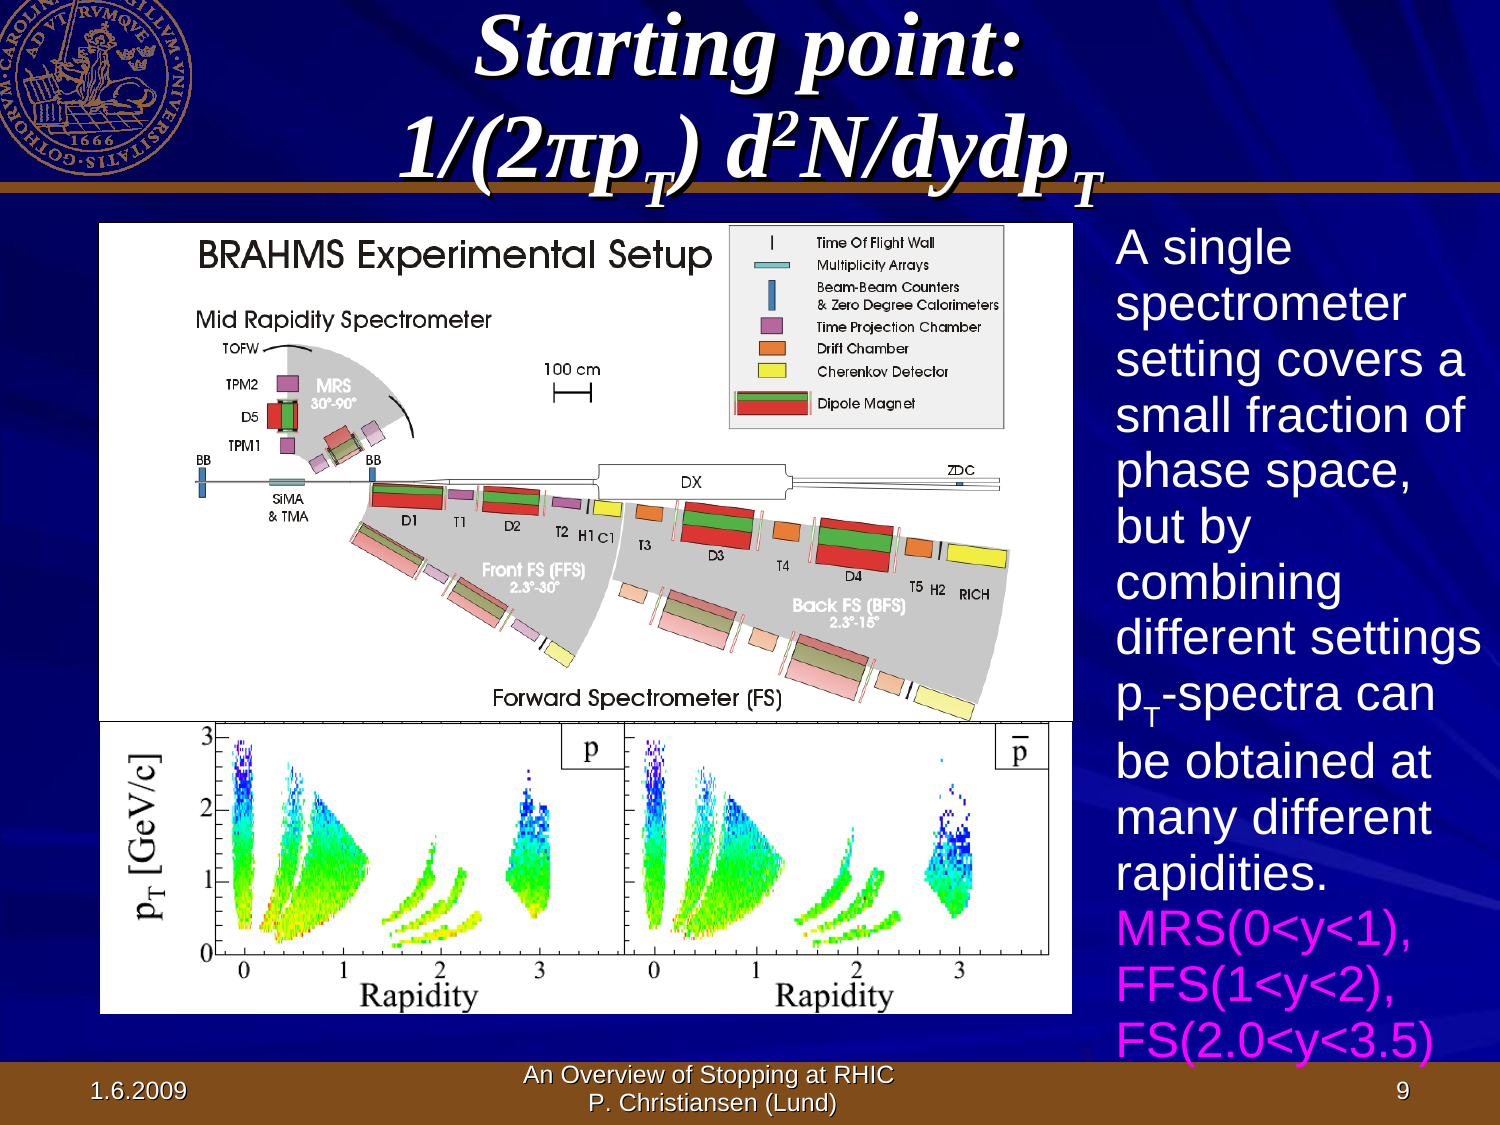

# Starting point: 1/(2πpT) d2N/dydpT
A single spectrometer setting covers a small fraction of phase space, but by combining different settings pT-spectra can be obtained at many different rapidities.
MRS(0<y<1), FFS(1<y<2), FS(2.0<y<3.5)
9